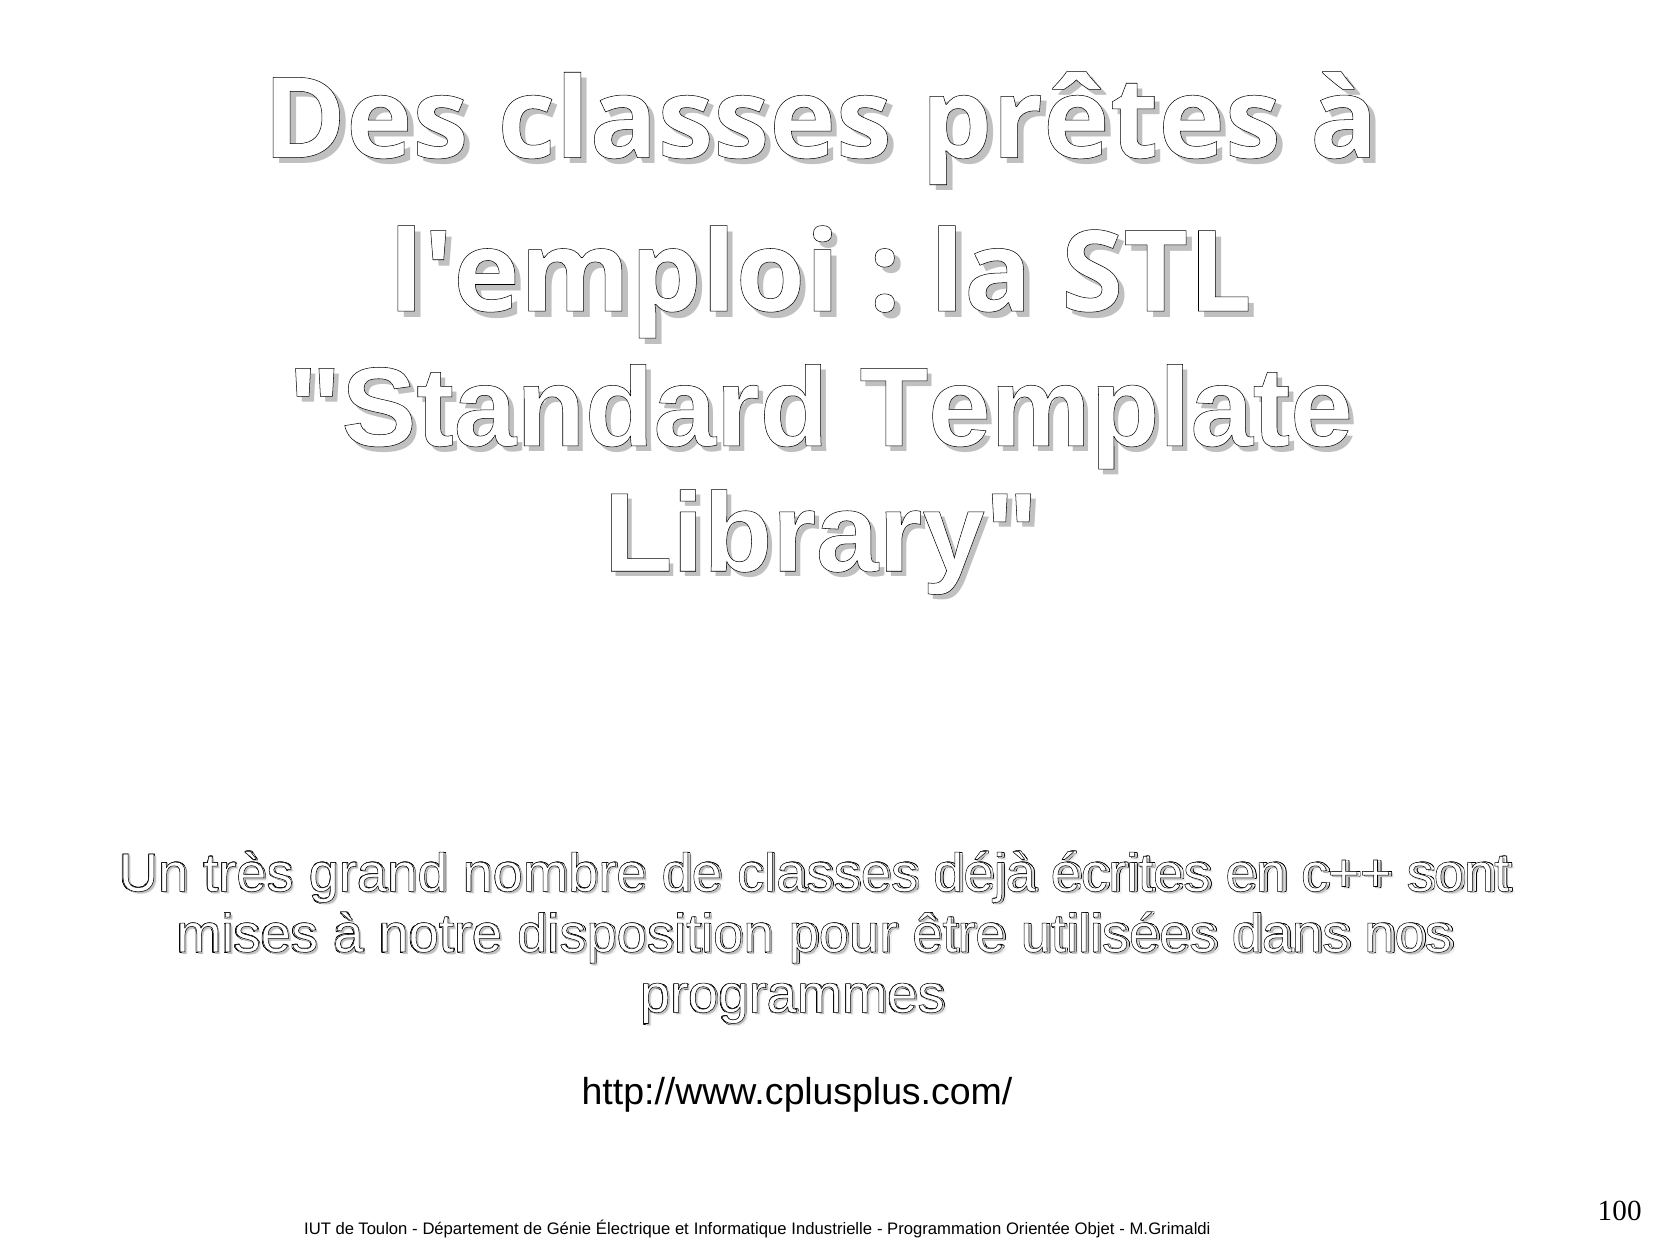

Des classes prêtes à l'emploi : la STL
"Standard Template Library"
# Un très grand nombre de classes déjà écrites en c++ sont mises à notre disposition pour être utilisées dans nos programmes
http://www.cplusplus.com/